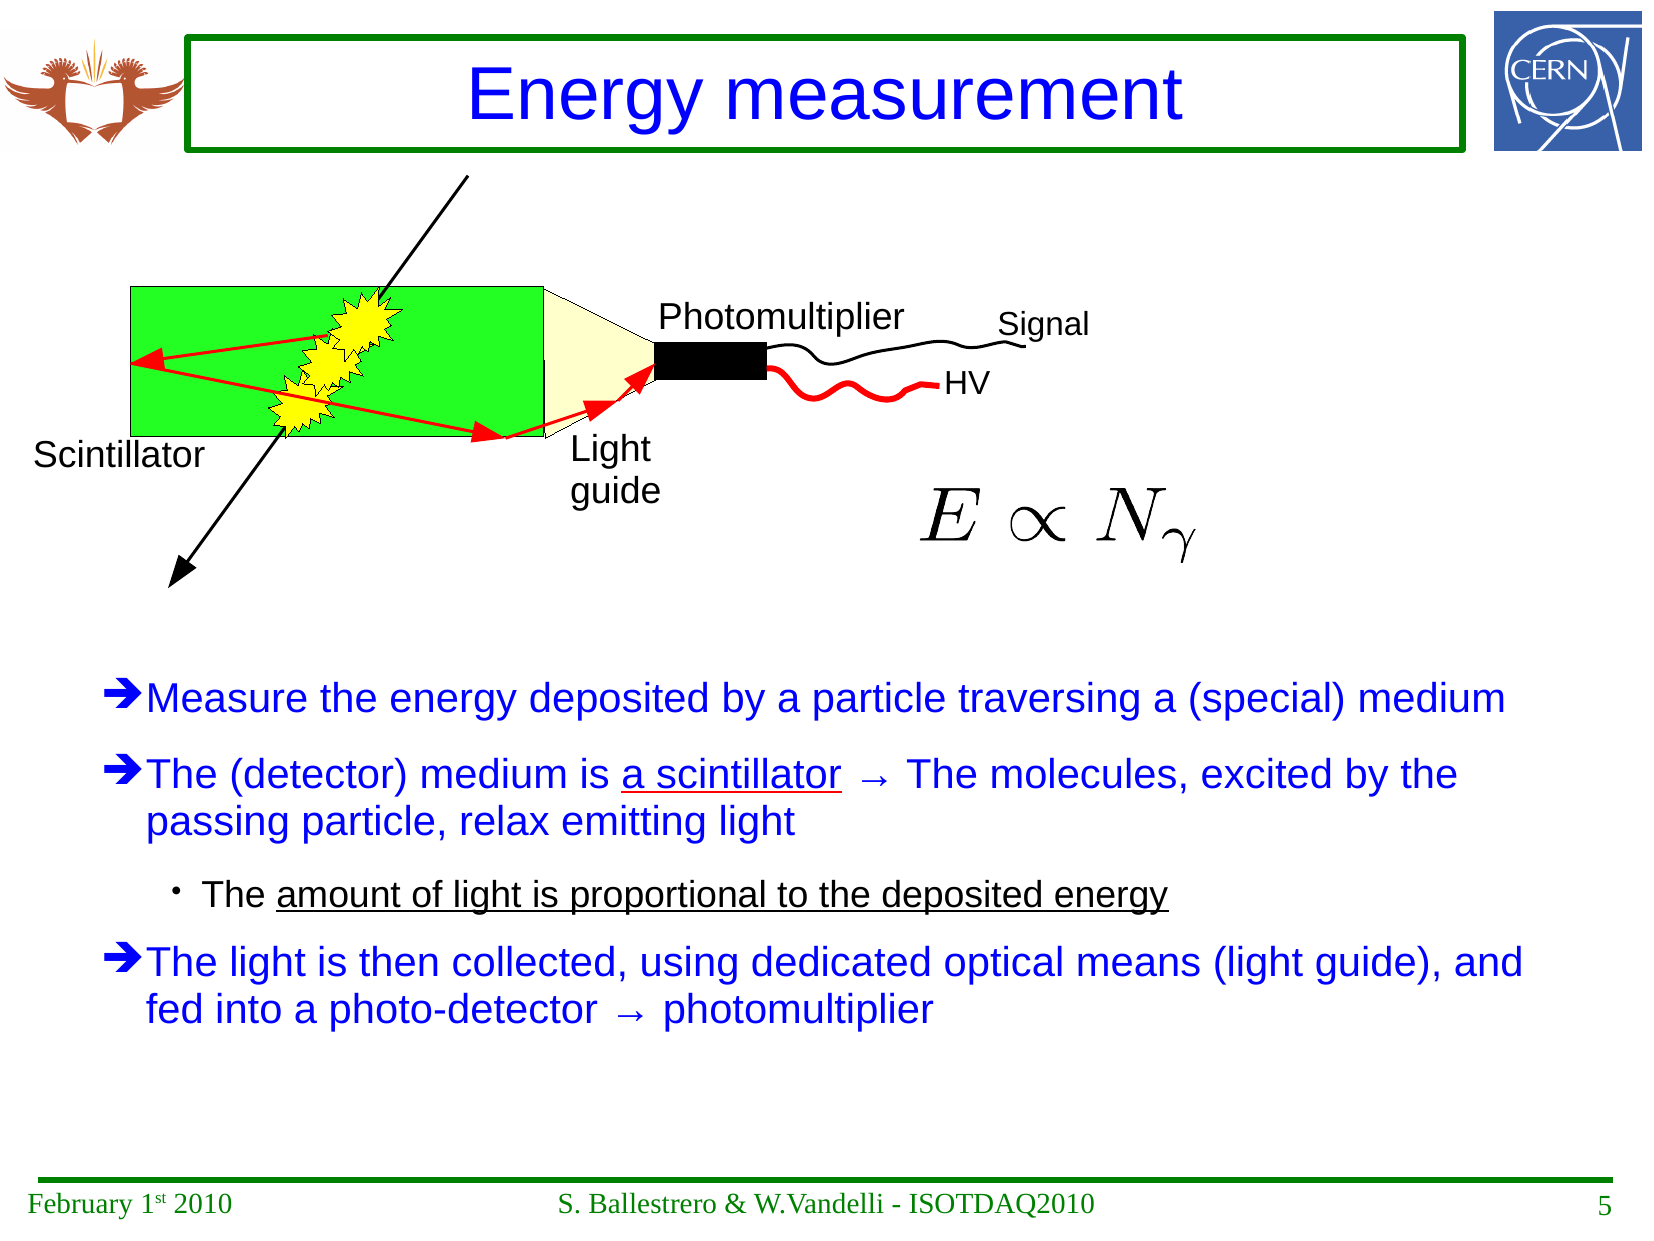

# Energy measurement
Photomultiplier
Signal
HV
Light
guide
Scintillator
Measure the energy deposited by a particle traversing a (special) medium
The (detector) medium is a scintillator → The molecules, excited by the passing particle, relax emitting light
The amount of light is proportional to the deposited energy
The light is then collected, using dedicated optical means (light guide), and fed into a photo-detector → photomultiplier
5